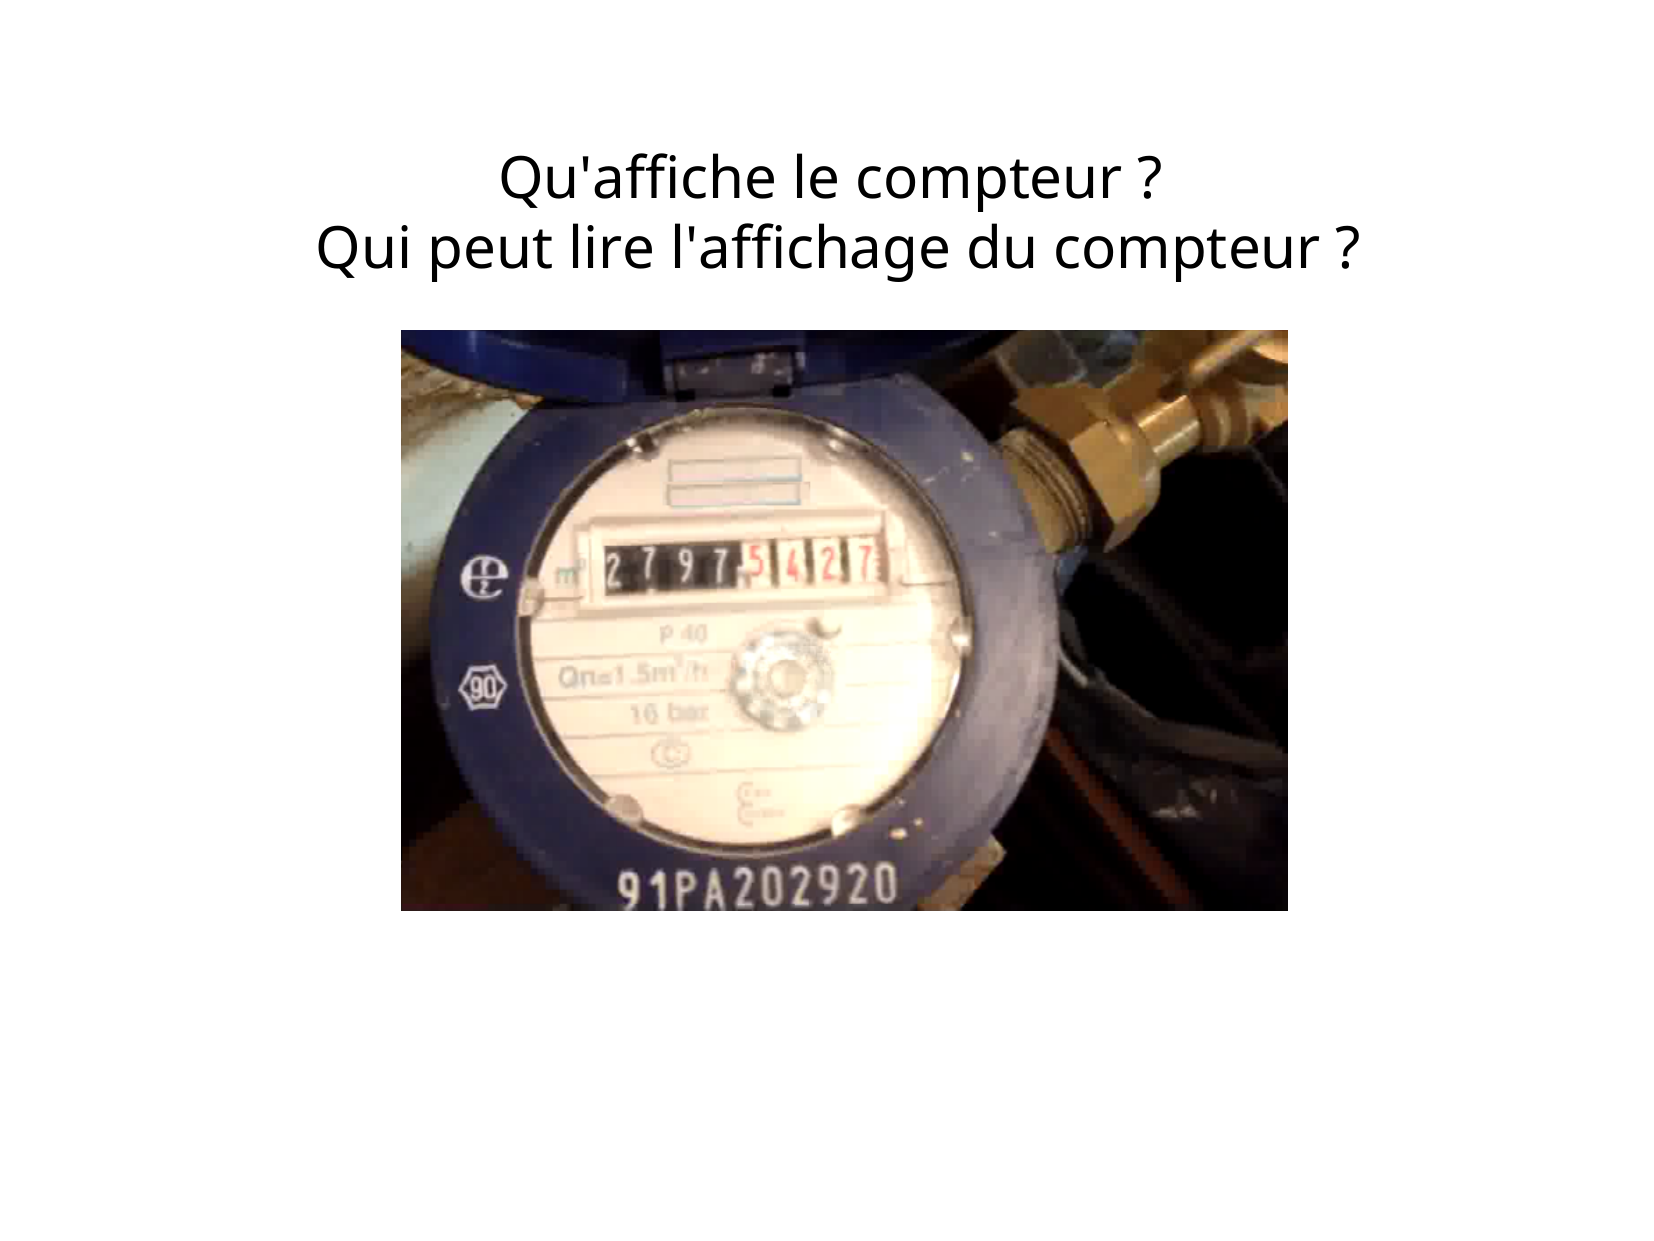

# Qu'affiche le compteur ? Qui peut lire l'affichage du compteur ?